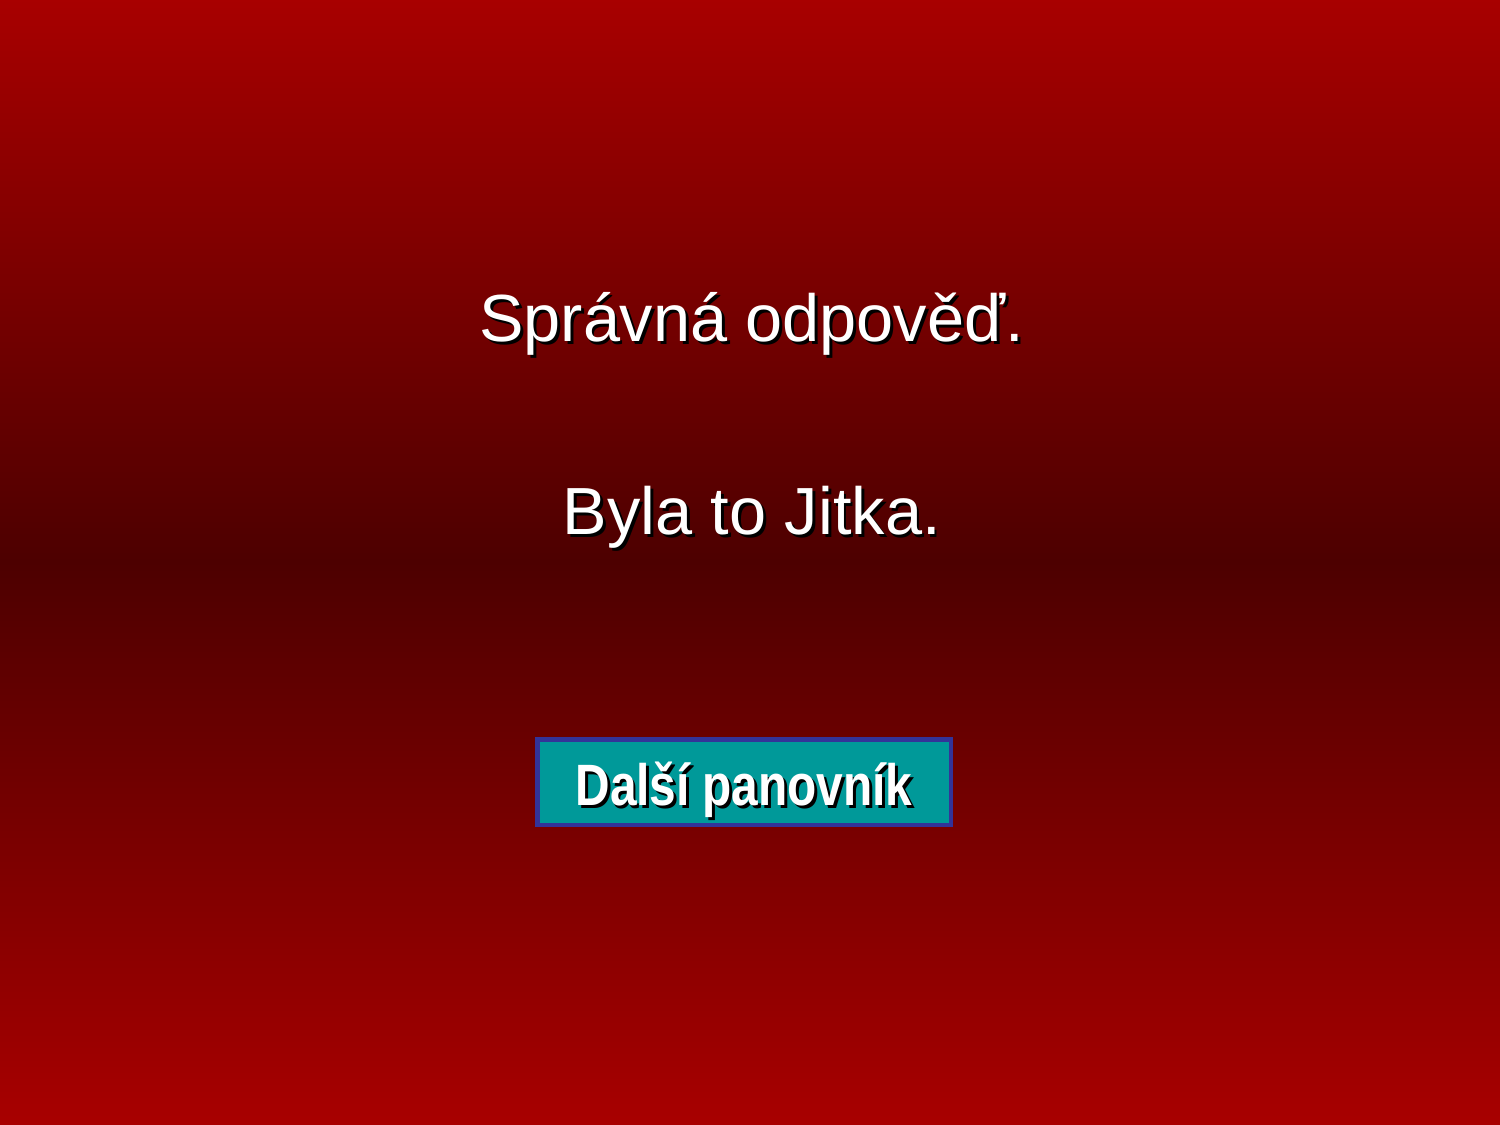

#
Správná odpověď.
Byla to Jitka.
Další panovník